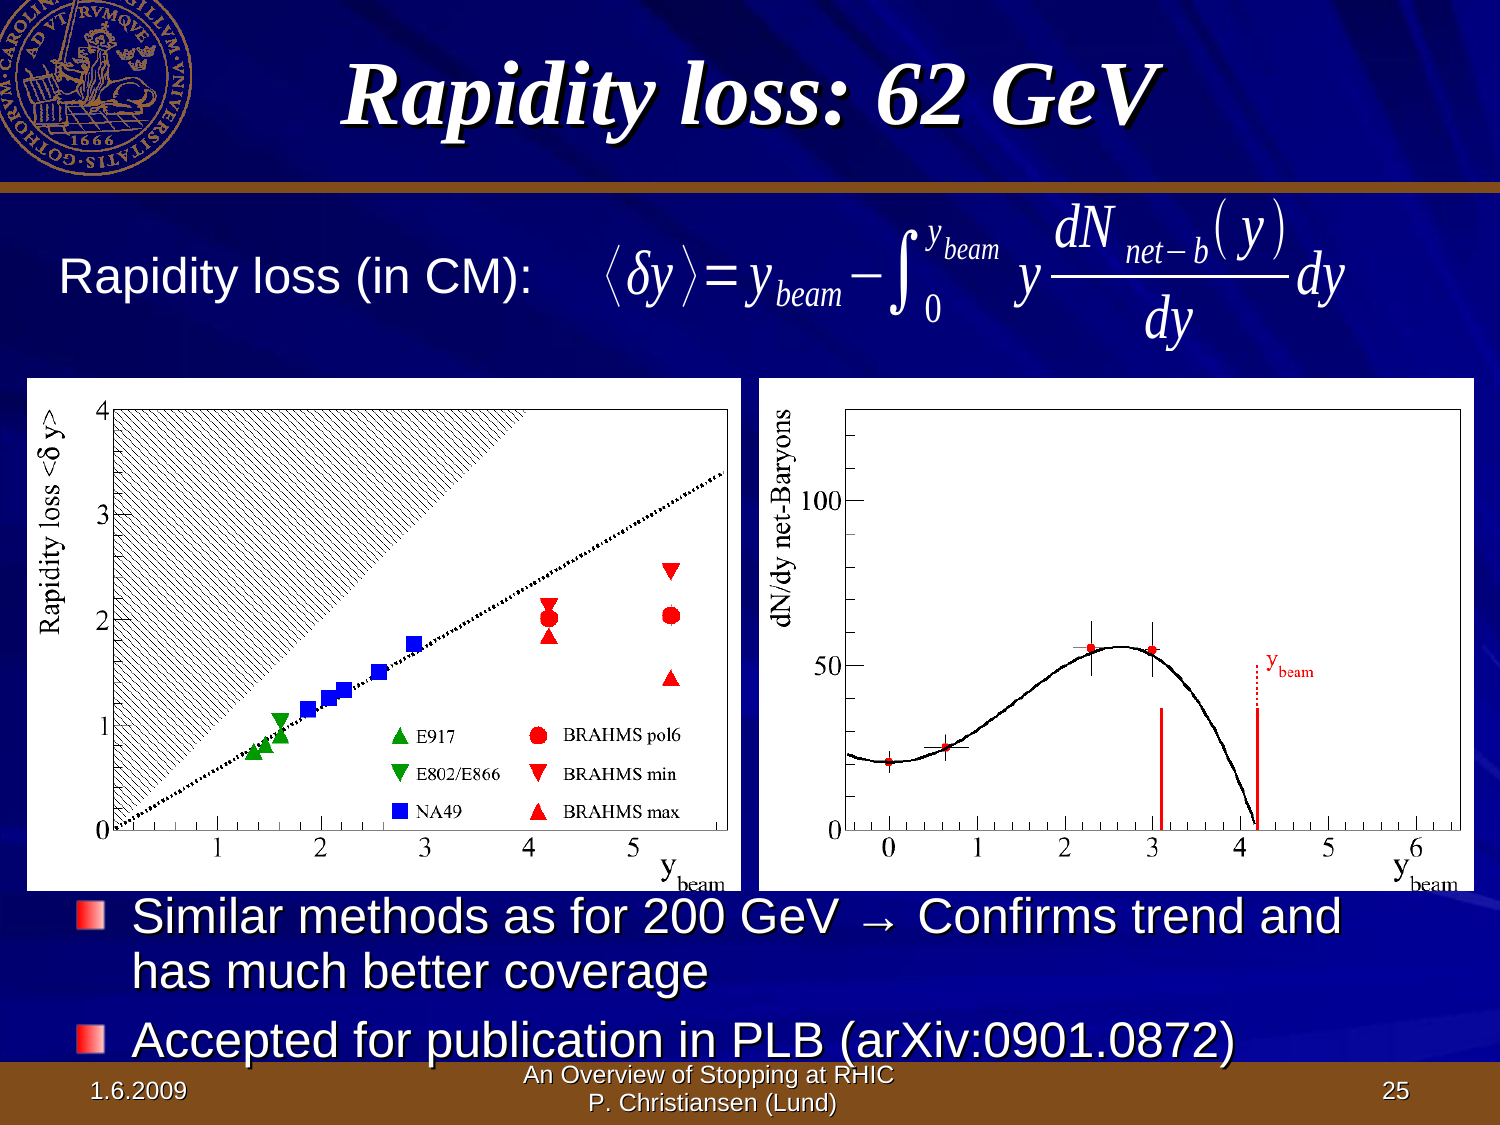

# Rapidity loss: 62 GeV
Rapidity loss (in CM):
Similar methods as for 200 GeV → Confirms trend and has much better coverage
Accepted for publication in PLB (arXiv:0901.0872)
25